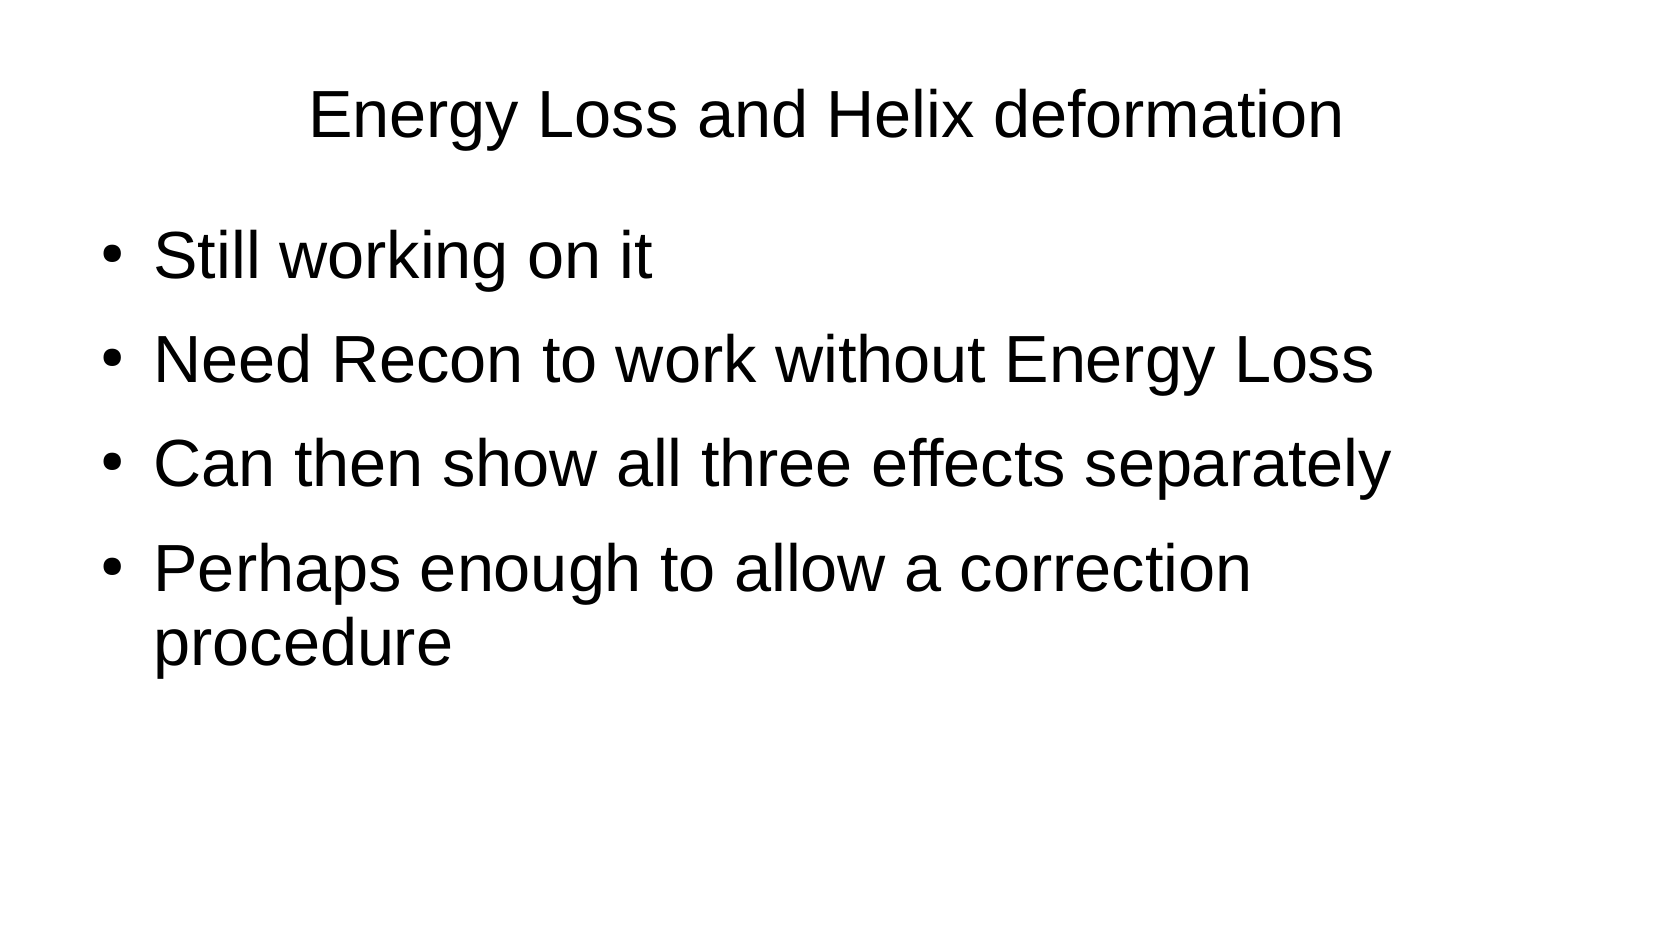

# Energy Loss and Helix deformation
Still working on it
Need Recon to work without Energy Loss
Can then show all three effects separately
Perhaps enough to allow a correction procedure